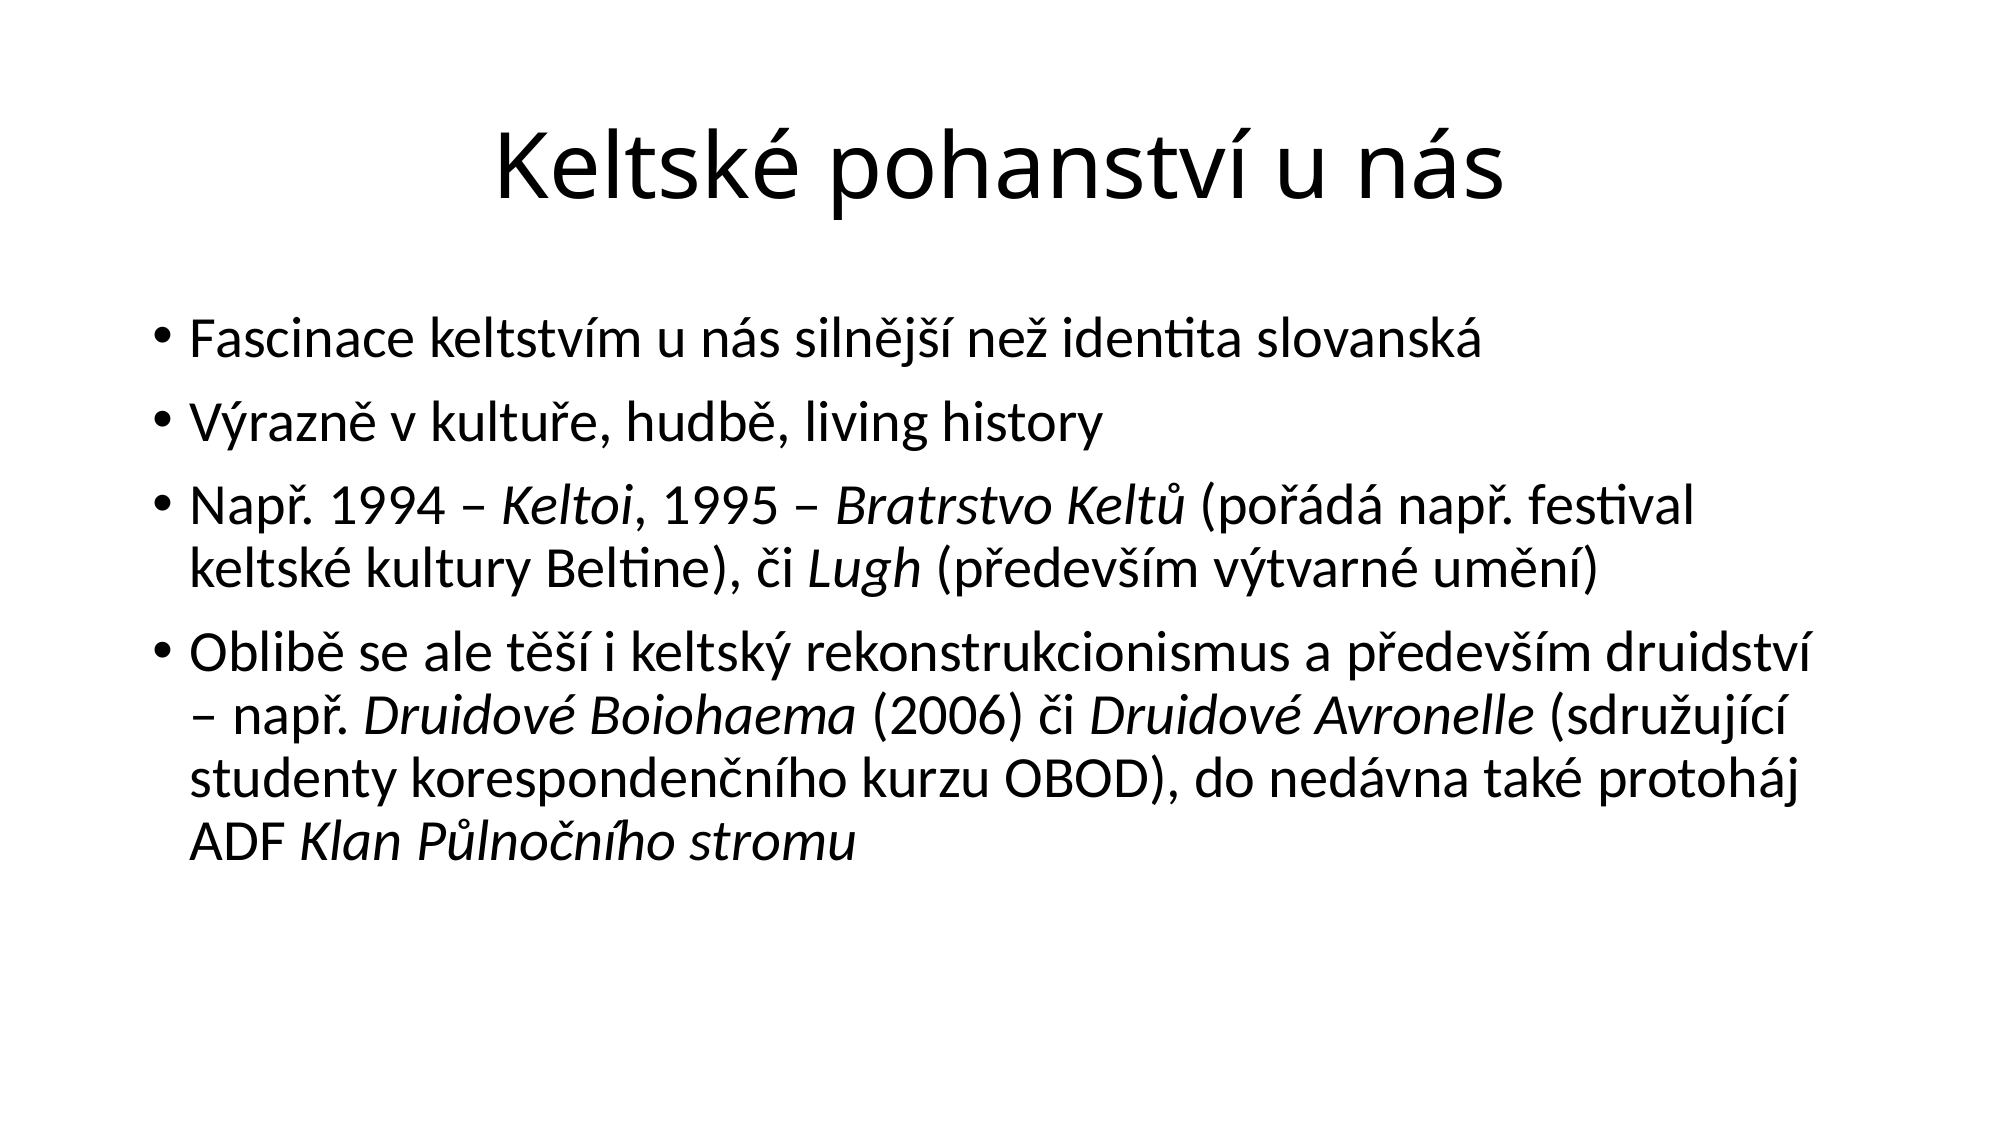

# Keltské pohanství u nás
Fascinace keltstvím u nás silnější než identita slovanská
Výrazně v kultuře, hudbě, living history
Např. 1994 – Keltoi, 1995 – Bratrstvo Keltů (pořádá např. festival keltské kultury Beltine), či Lugh (především výtvarné umění)
Oblibě se ale těší i keltský rekonstrukcionismus a především druidství – např. Druidové Boiohaema (2006) či Druidové Avronelle (sdružující studenty korespondenčního kurzu OBOD), do nedávna také protoháj ADF Klan Půlnočního stromu